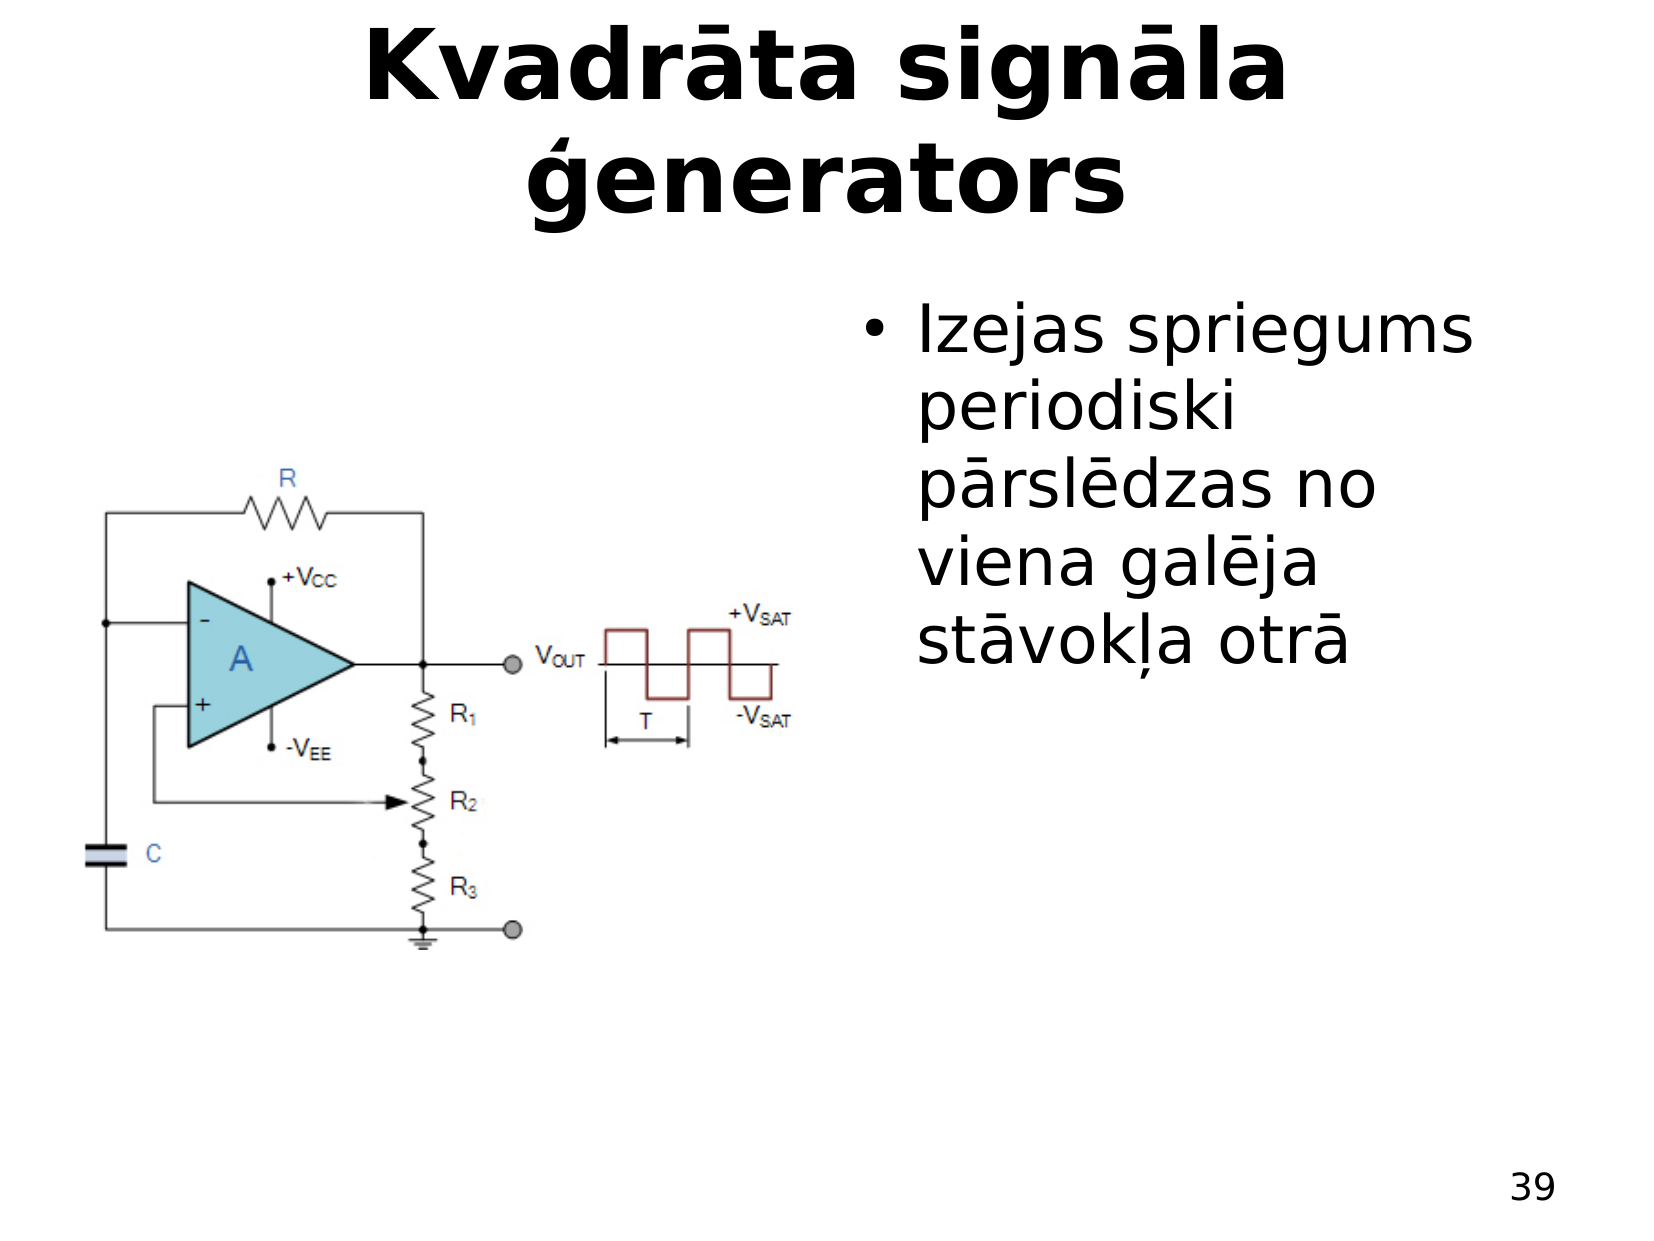

# Kvadrāta signāla ģenerators
Izejas spriegums periodiski pārslēdzas no viena galēja stāvokļa otrā